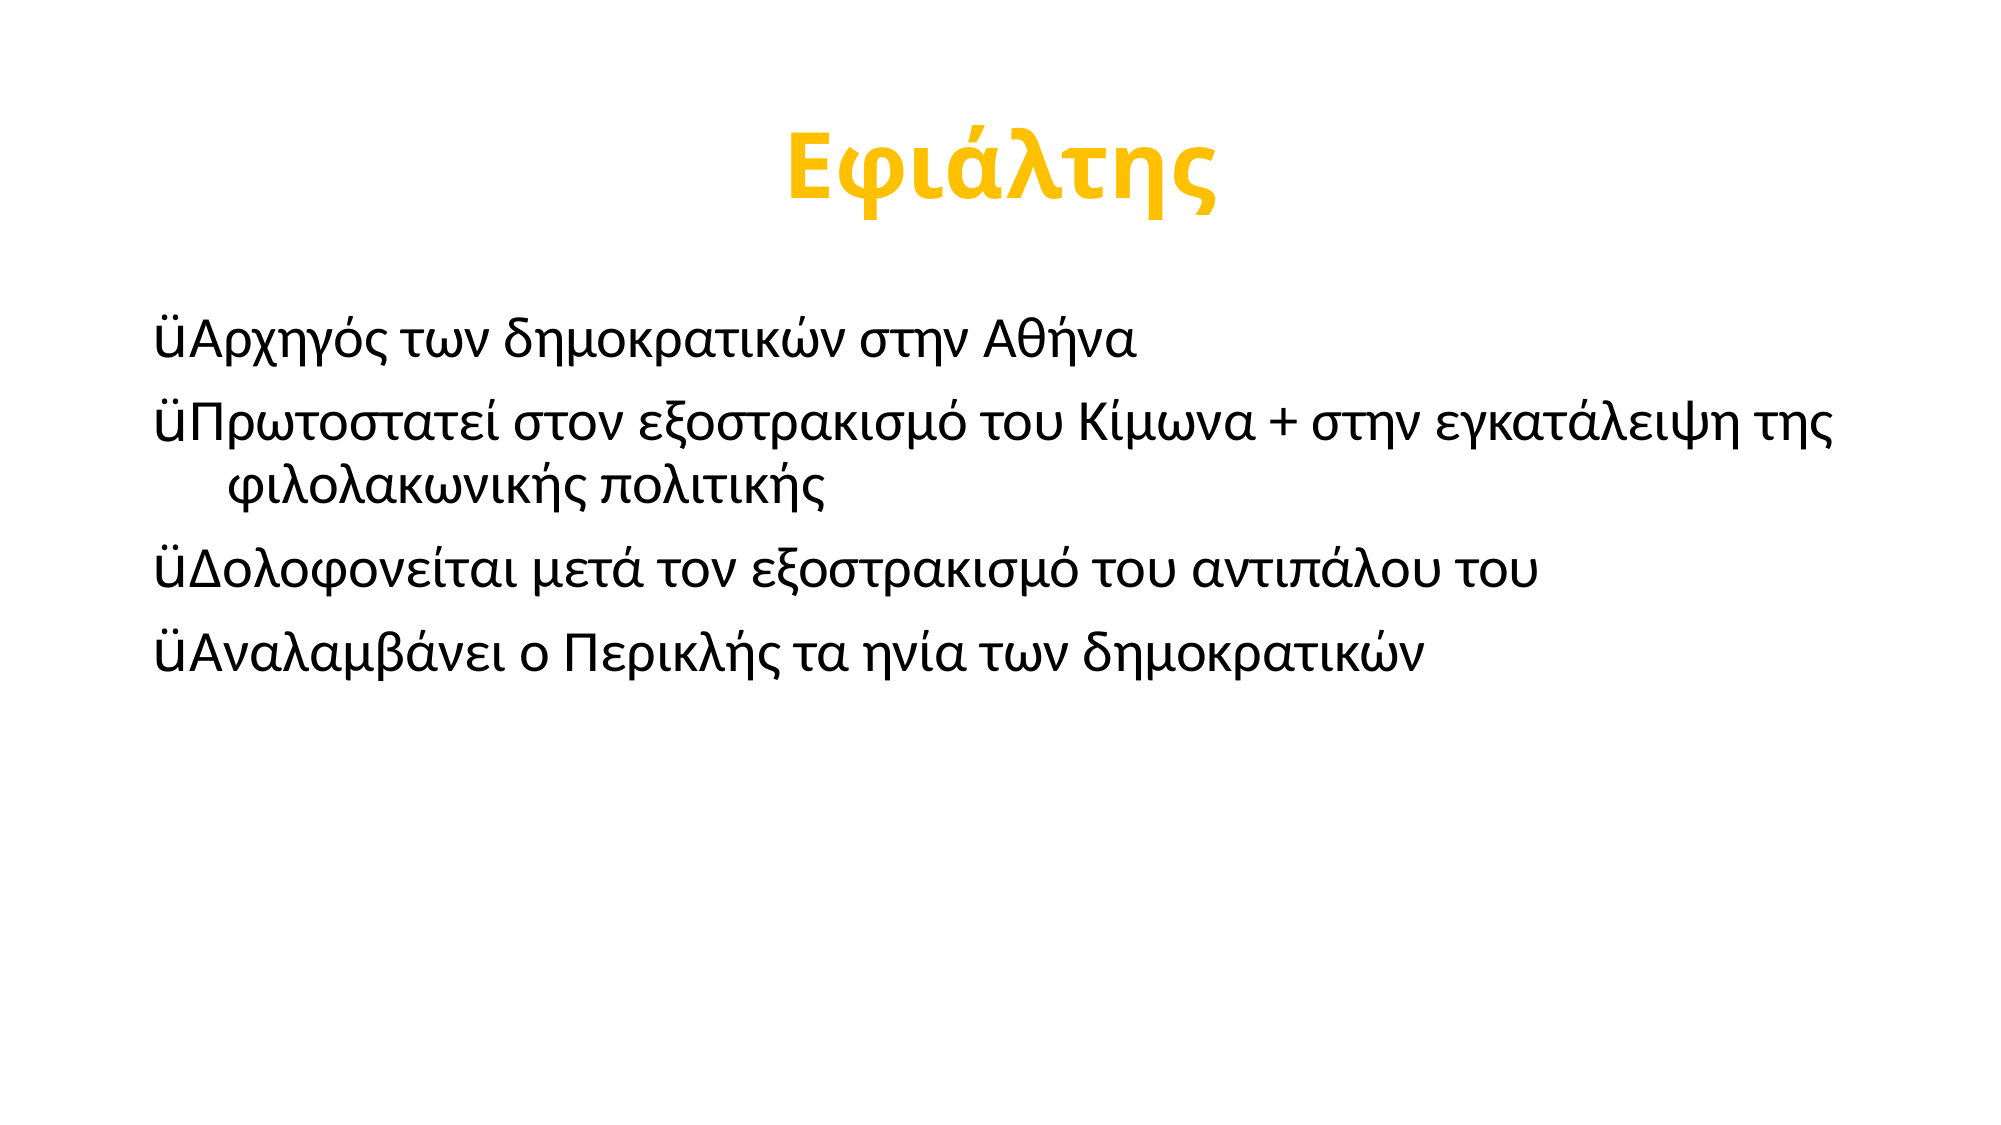

# Εφιάλτης
Αρχηγός των δημοκρατικών στην Αθήνα
Πρωτοστατεί στον εξοστρακισμό του Κίμωνα + στην εγκατάλειψη της φιλολακωνικής πολιτικής
Δολοφονείται μετά τον εξοστρακισμό του αντιπάλου του
Αναλαμβάνει ο Περικλής τα ηνία των δημοκρατικών